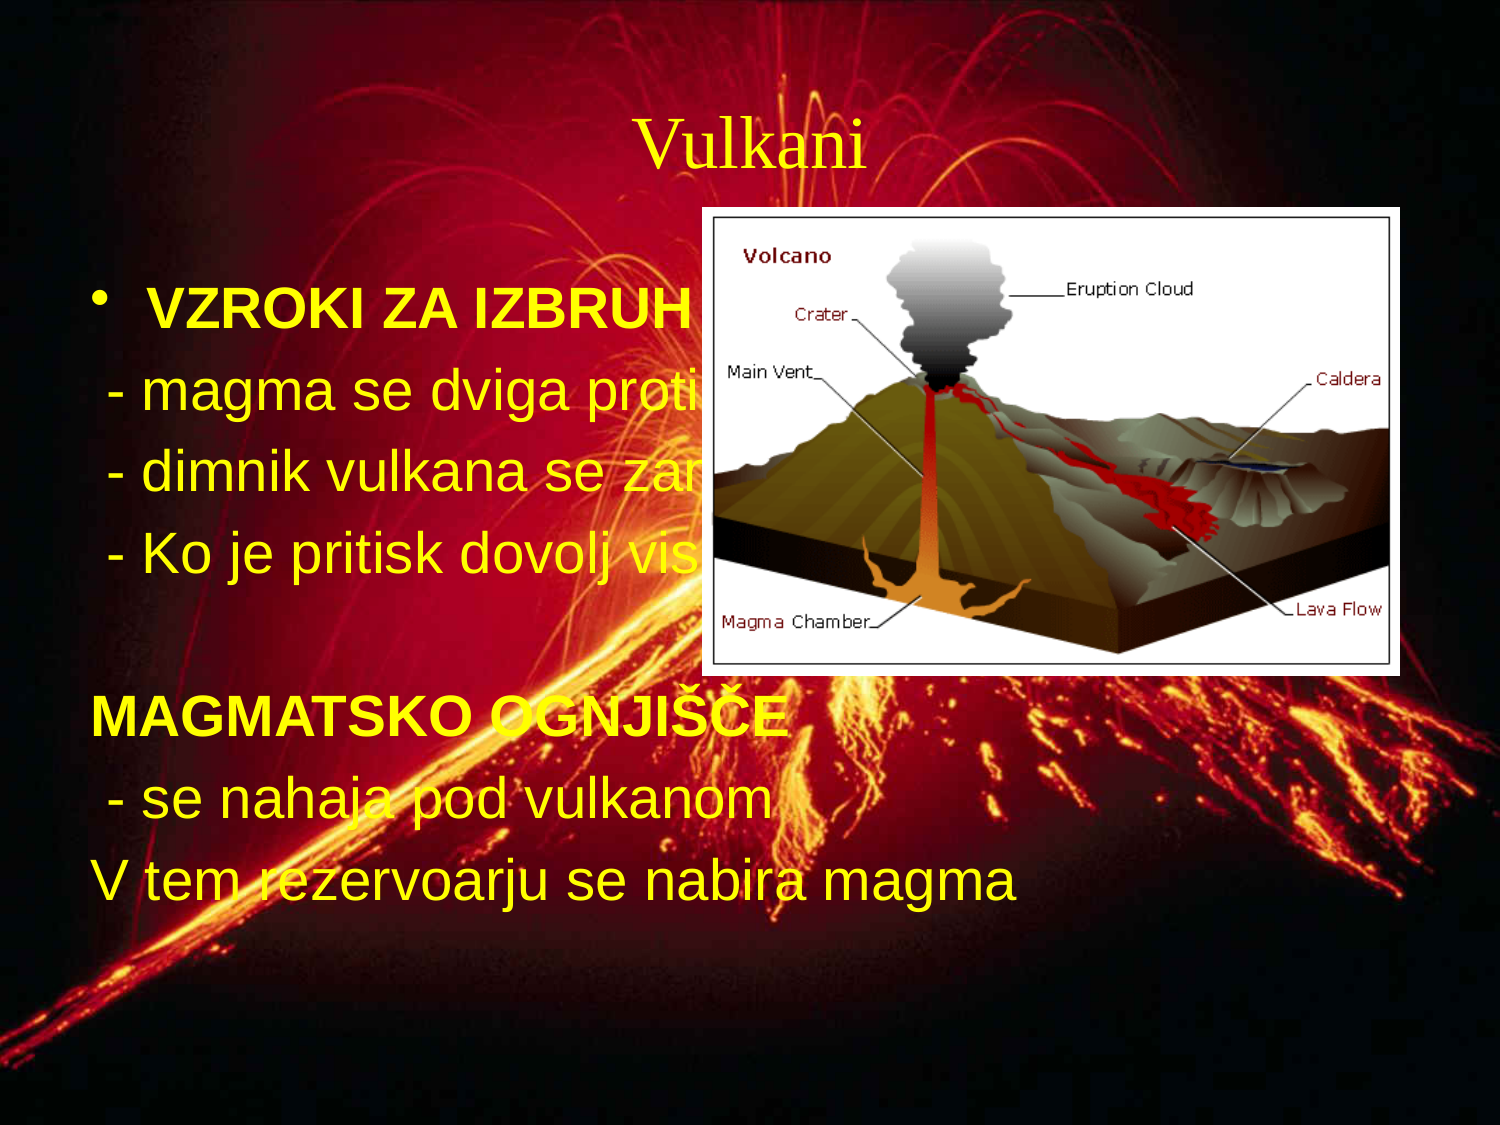

# Vulkani
VZROKI ZA IZBRUH
 - magma se dviga proti površju
 - dimnik vulkana se zamaši, zato pritisk narašča
 - Ko je pritisk dovolj visok pride do izbruha.
MAGMATSKO OGNJIŠČE
 - se nahaja pod vulkanom
V tem rezervoarju se nabira magma